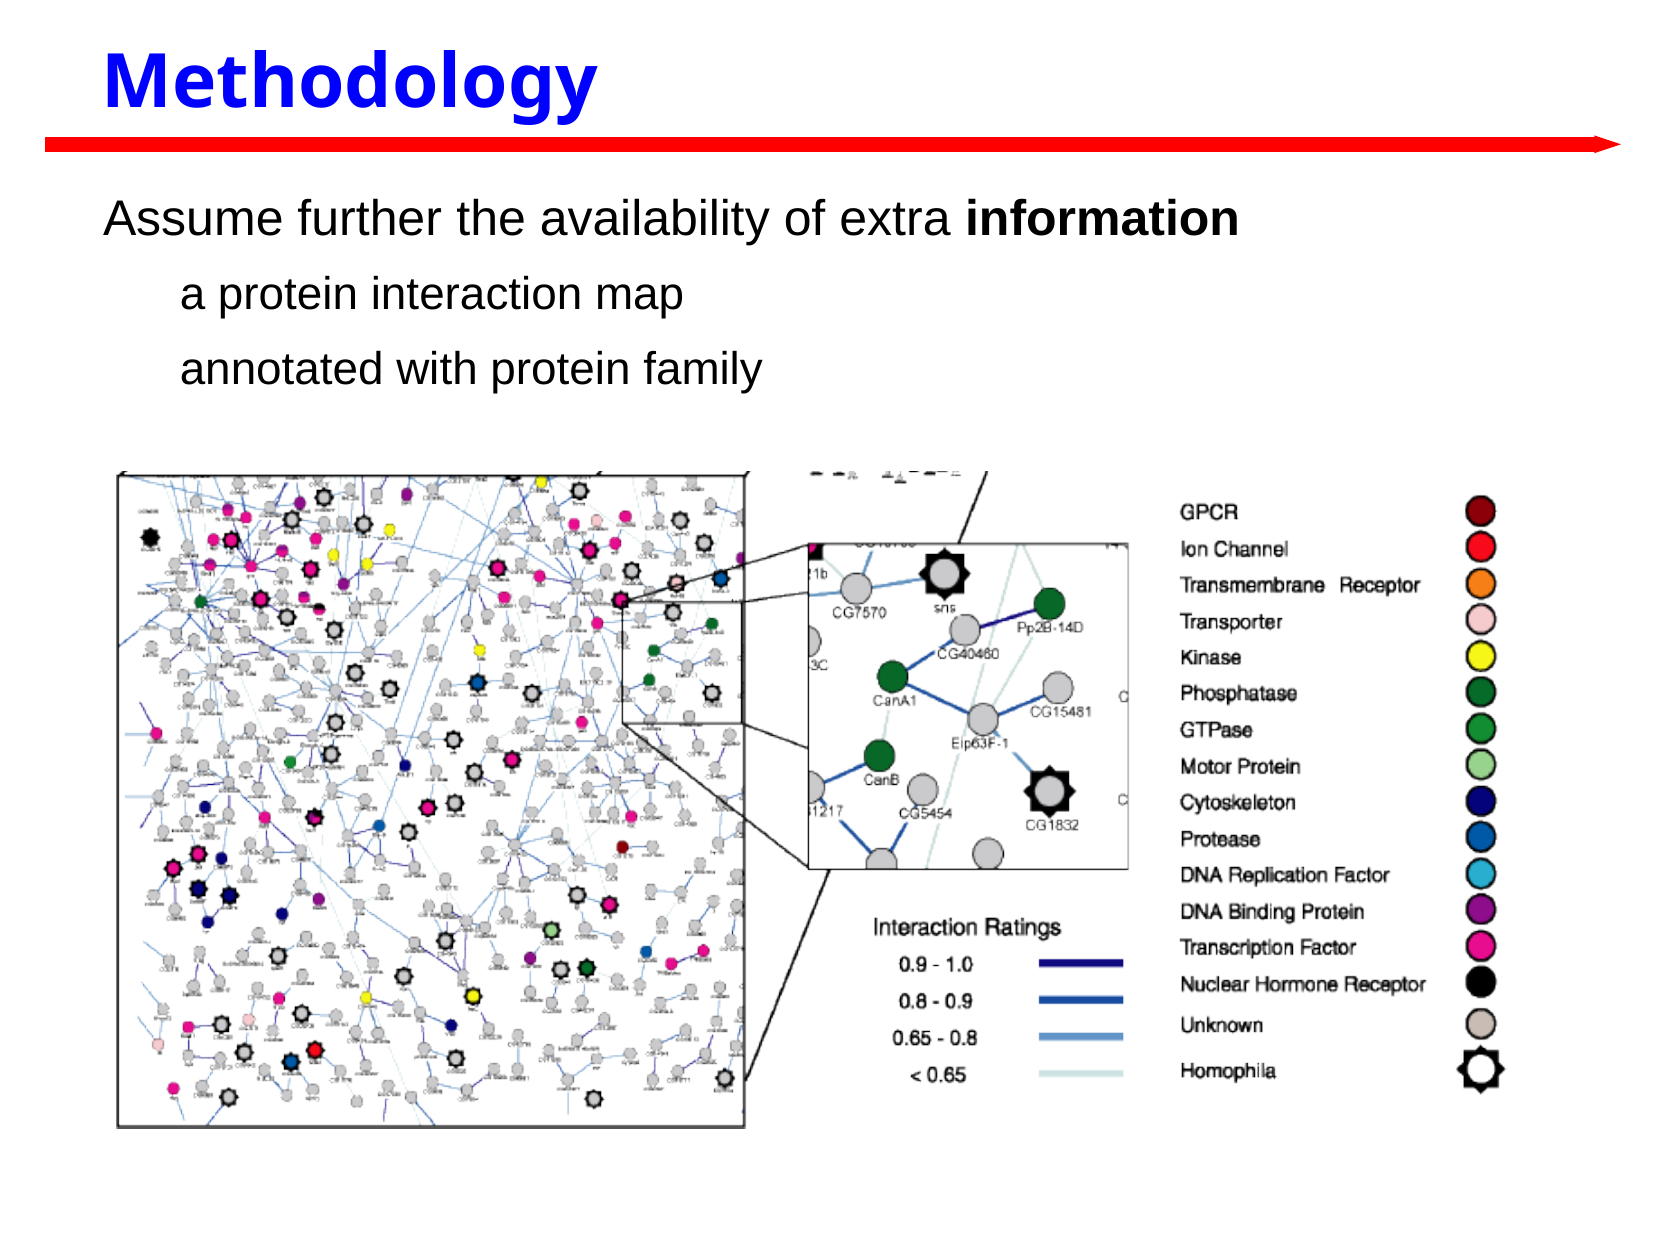

# Methodology
Assume further the availability of extra information
a protein interaction map
annotated with protein family